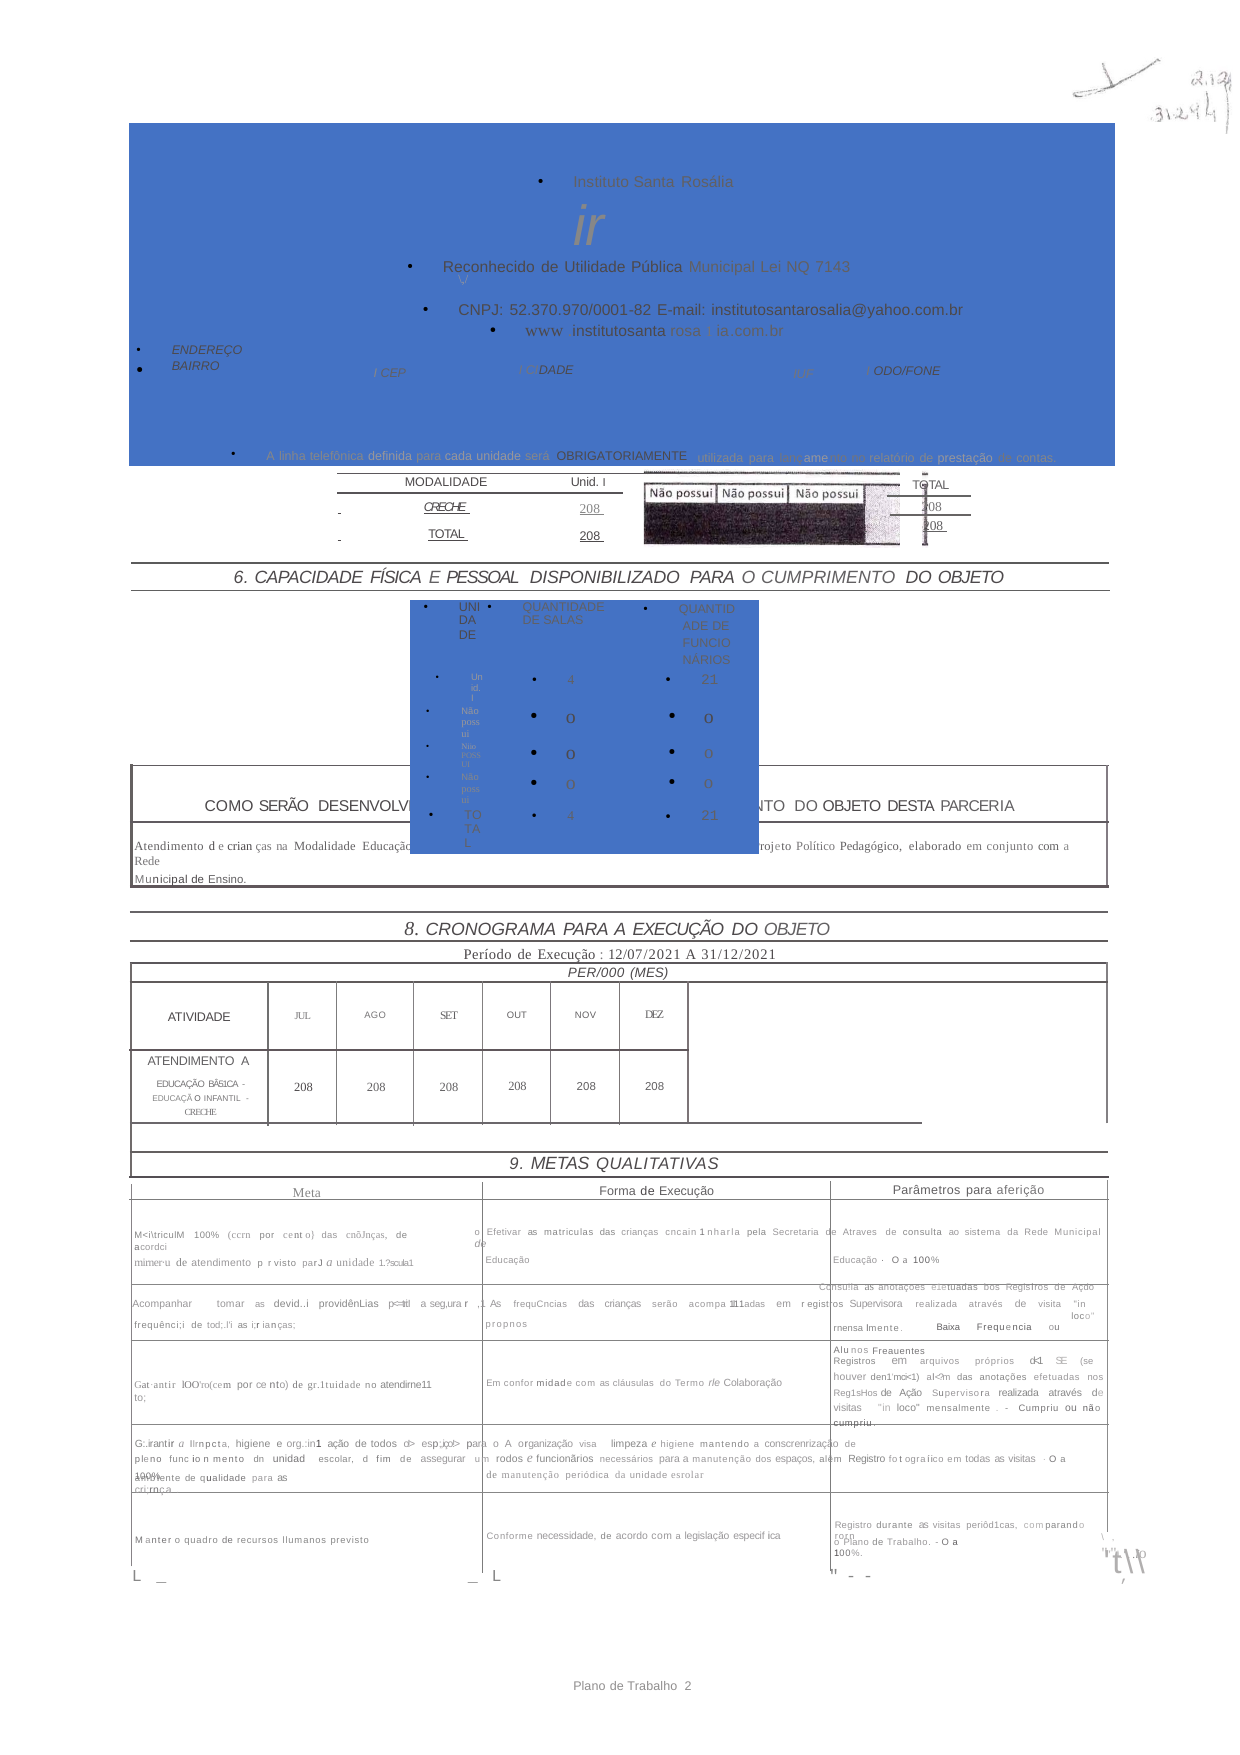

| | Instituto Santa Rosália ir Reconhecido de Utilidade Pública Municipal Lei NQ 7143 \,/ CNPJ: 52.370.970/0001-82 E-mail: institutosantarosalia@yahoo.com.br www .institutosanta rosa 1 ia.com.br |
| --- | --- |
| ENDEREÇO | |
| BAIRRO I CEP I CIDADE IUF I ODO/FONE | |
| | |
| A linha telefônica definida para cada unidade será OBRIGATORIAMENTE utilizada para lançamento no relatório de prestação de contas. | |
5. METAS QUANTITATIVAS
MODALIDADE	Unid. I
 	CRECHE 	208
 	TOTAL 	208
TOTAL
208
 	208
6. CAPACIDADE FÍSICA E PESSOAL DISPONIBILIZADO PARA O CUMPRIMENTO DO OBJETO
| UNIDADE | QUANTIDADE DE SALAS | QUANTIDADE DE FUNCIONÁRIOS |
| --- | --- | --- |
| Unid. I | 4 | 21 |
| Não possui | o | o |
| Niio POSSUI | o | o |
| Não possui | o | o |
| TOTAL | 4 | 21 |
7. METODOLOGIA
COMO SERÃO DESENVOLVIDAS AS ATIVIDADES VISANDO O CUMPRIMENTO DO OBJETO DESTA PARCERIA
Atendimento d e crian ças na Modalidade Educação Bâsica / Ed u cação Infantil - Creche, em conformid ade com o Projeto Político Pedagógico, elaborado em conjunto com a Rede
Municipal de Ensino.
8. CRONOGRAMA PARA A EXECUÇÃO DO OBJETO
Período de Execução : 12/07/2021 A 31/12/2021
PER/000 (MES)
DEZ
SET
ATIVIDADE
OUT
NOV
JUL
AGO
ATENDIMENTO A
EDUCAÇÃO BÂ51CA - EDUCAÇÃ O INFANTIL - CRECHE
208
208
208
208
208
208
9. METAS QUALITATIVAS
Parâmetros para aferição
Forma de Execução
Meta
o Efetivar as matriculas das crianças cncain 1 nharla pela Secretaria de Atraves de consulta ao sistema da Rede Municipal de
Educação	Educação · O a 100%
M<i\triculM 100% (ccrn por cent o} das cnõJnças, de acordci
mirner·u de atendimento prvisto parJ a unidade 1.?scula1
Consu!la as anotaçoes e1etuadas bos Regislros de Açdo
Acompanhar	tomar as devid..i providênLias p<=tri:I aseg,ura r ,1 As frequCncias das crianças serão acompa 1l11adas em r egistros Supervisora realizada através de visita "in loco"
rnensa lmente.	Baixa Frequencia ou Alunos Freauentes
frequênci;i de tod;.l'i as i;r ianças;	propnos
Registros em arquivos próprios d<1 SE (se houver den1'mci<1) al<?m das anotações efetuadas nos Reg1sHos de Ação Supervisora realizada através de visitas "in loco" mensalmente . - Cumpriu ou não cumpriu.
Em confor midade com as cláusulas do Termo rle Colaboração
Gat·antir lOO'ro(cem por ce nto) de gr.1tuidade no atendirne11 to;
G:.irantir a llrnpcta, higiene e org.:in1 ação de todos o!> esp;,iço!> para o A organização visa limpeza e higiene mantendo a conscrenrização de
pleno func ionmento dn unidad escolar, d fim de assegurar um rodos e funcionãrios necessários para a manutenção dos espaços, alêm Registro fot ograíico em todas as visitas ·O a 100%
de manutenção periódica da unidade esrolar
ambiente de qualidade para as cri;rnça .
Registro durante as visitas periôd1cas, comparando rorn
Conforme necessidade, de acordo com a legislação especif ica
\ , "'"\.'..ío
Manter o quadro de recursos llumanos previsto
o Plano de Trabalho. - O a 100%.
't\\
L_
_L
"--
,
Plano de Trabalho